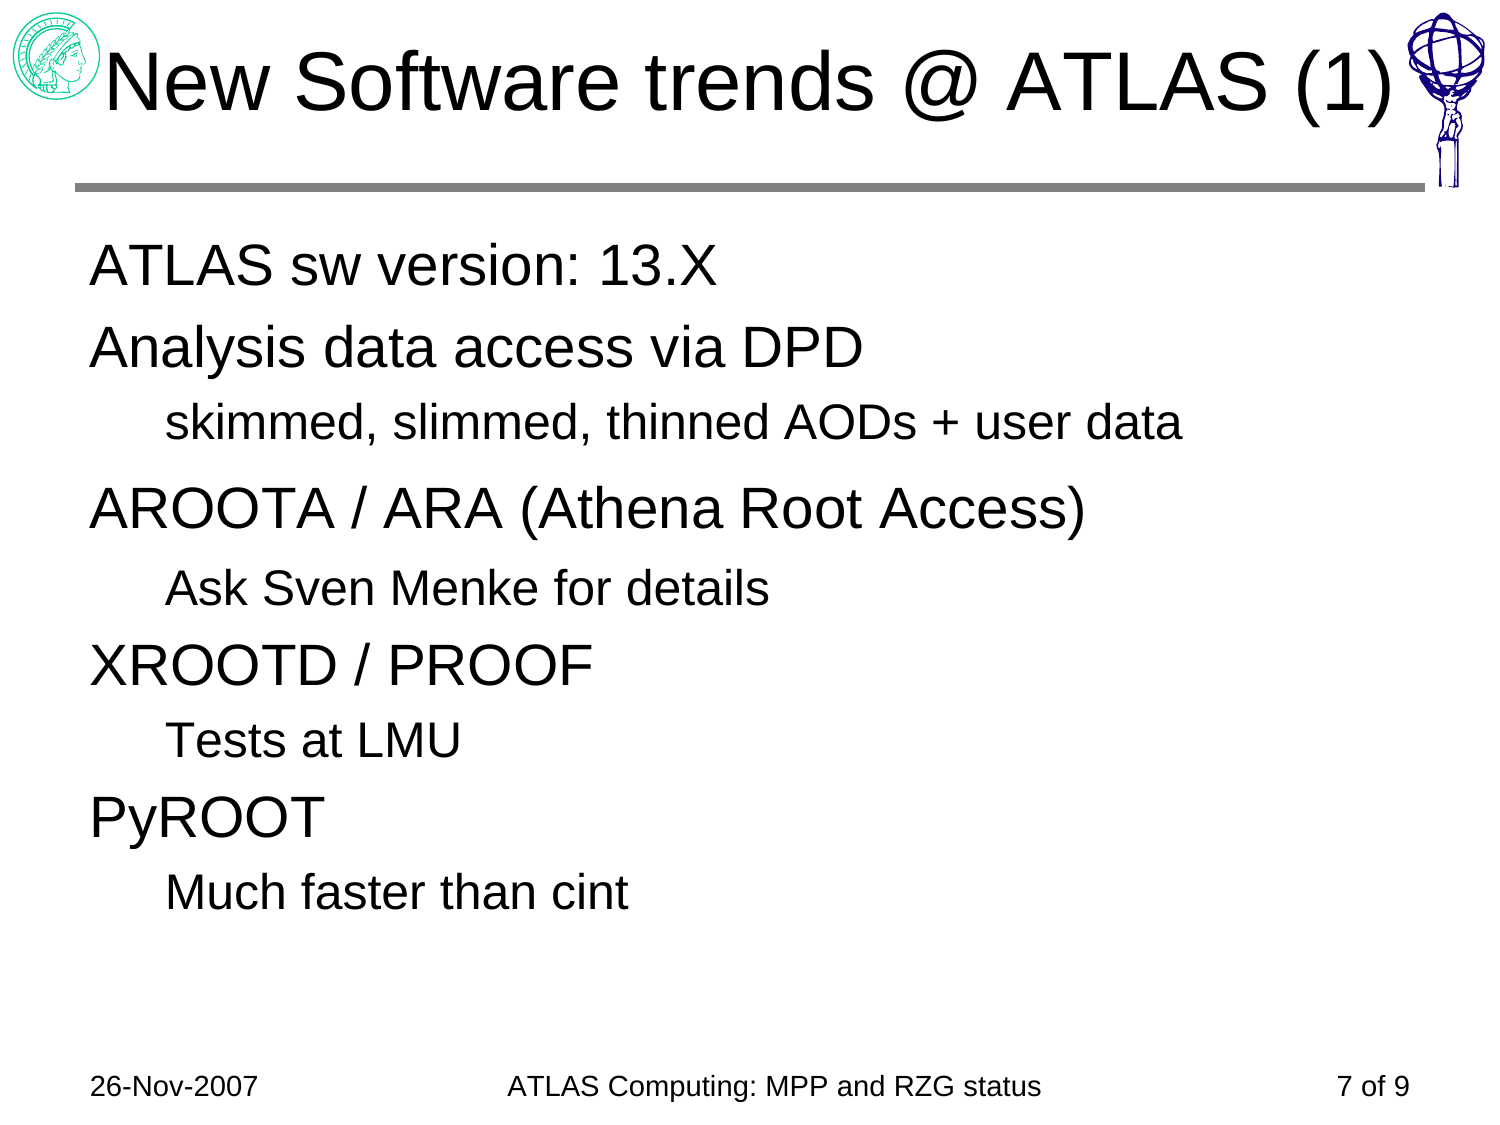

# New Software trends @ ATLAS (1)
ATLAS sw version: 13.X
Analysis data access via DPD
skimmed, slimmed, thinned AODs + user data
AROOTA / ARA (Athena Root Access)‏
Ask Sven Menke for details
XROOTD / PROOF
Tests at LMU
PyROOT
Much faster than cint
26-Nov-2007
ATLAS Computing: MPP and RZG status
7